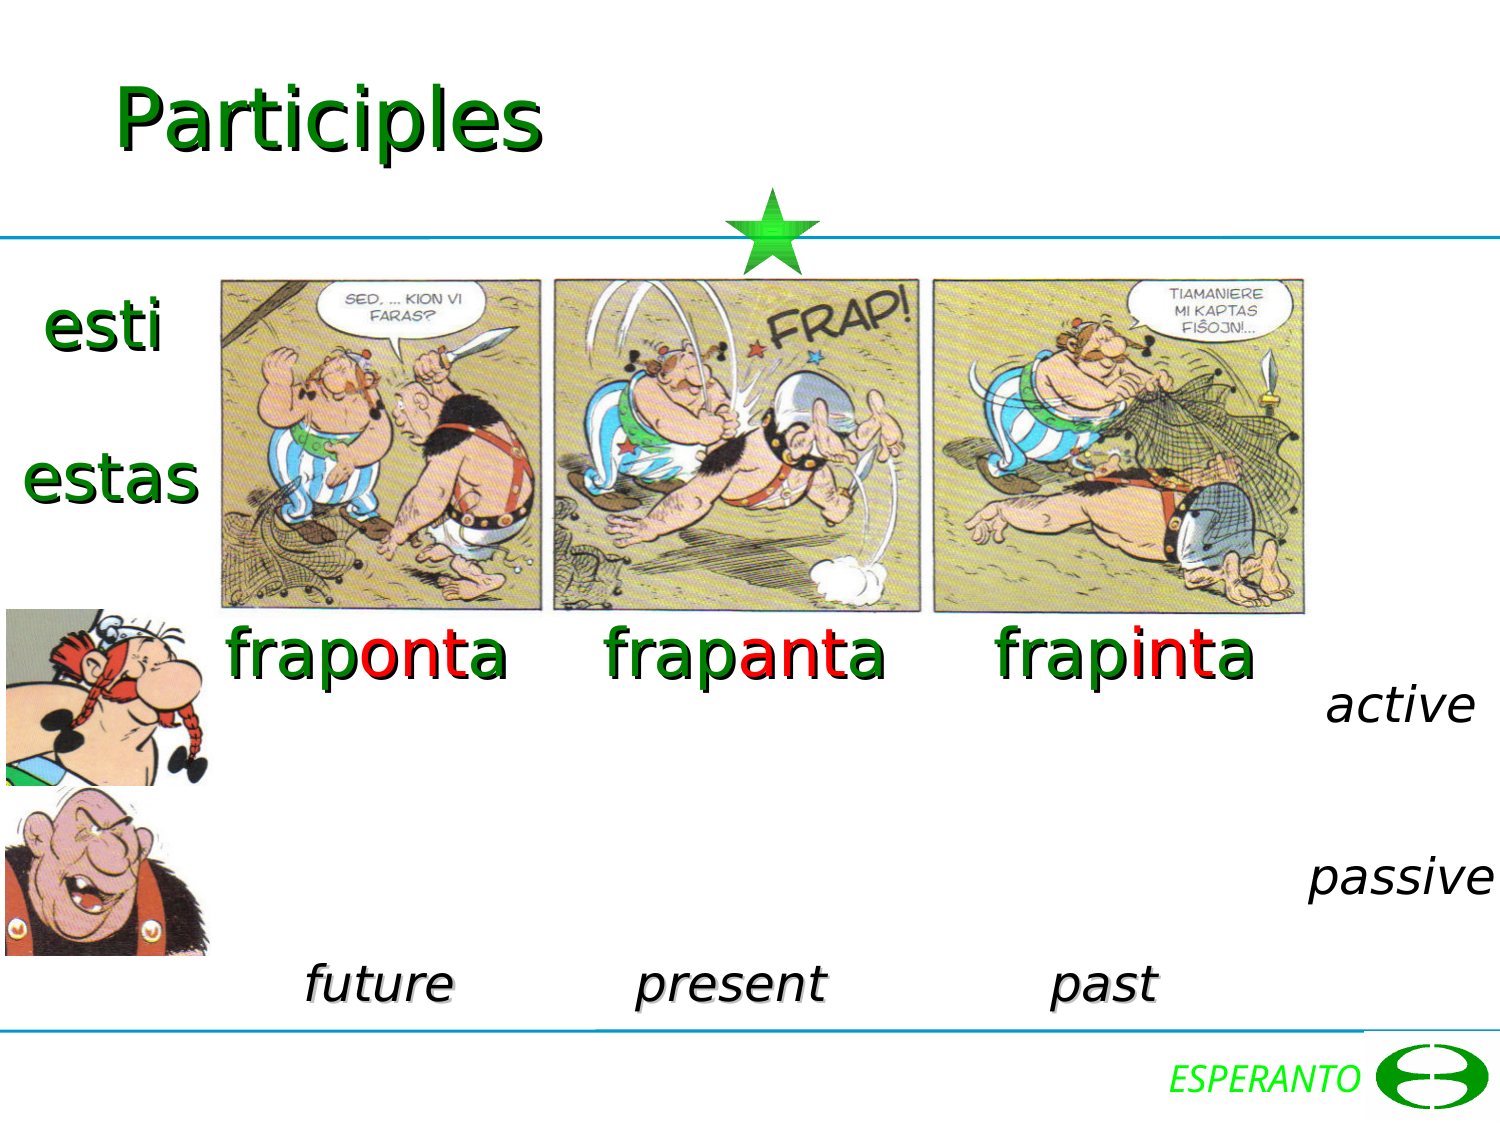

# Participles
 esti
 estas
 	 fraponta	 frapanta frapinta
 future present past
active
passive